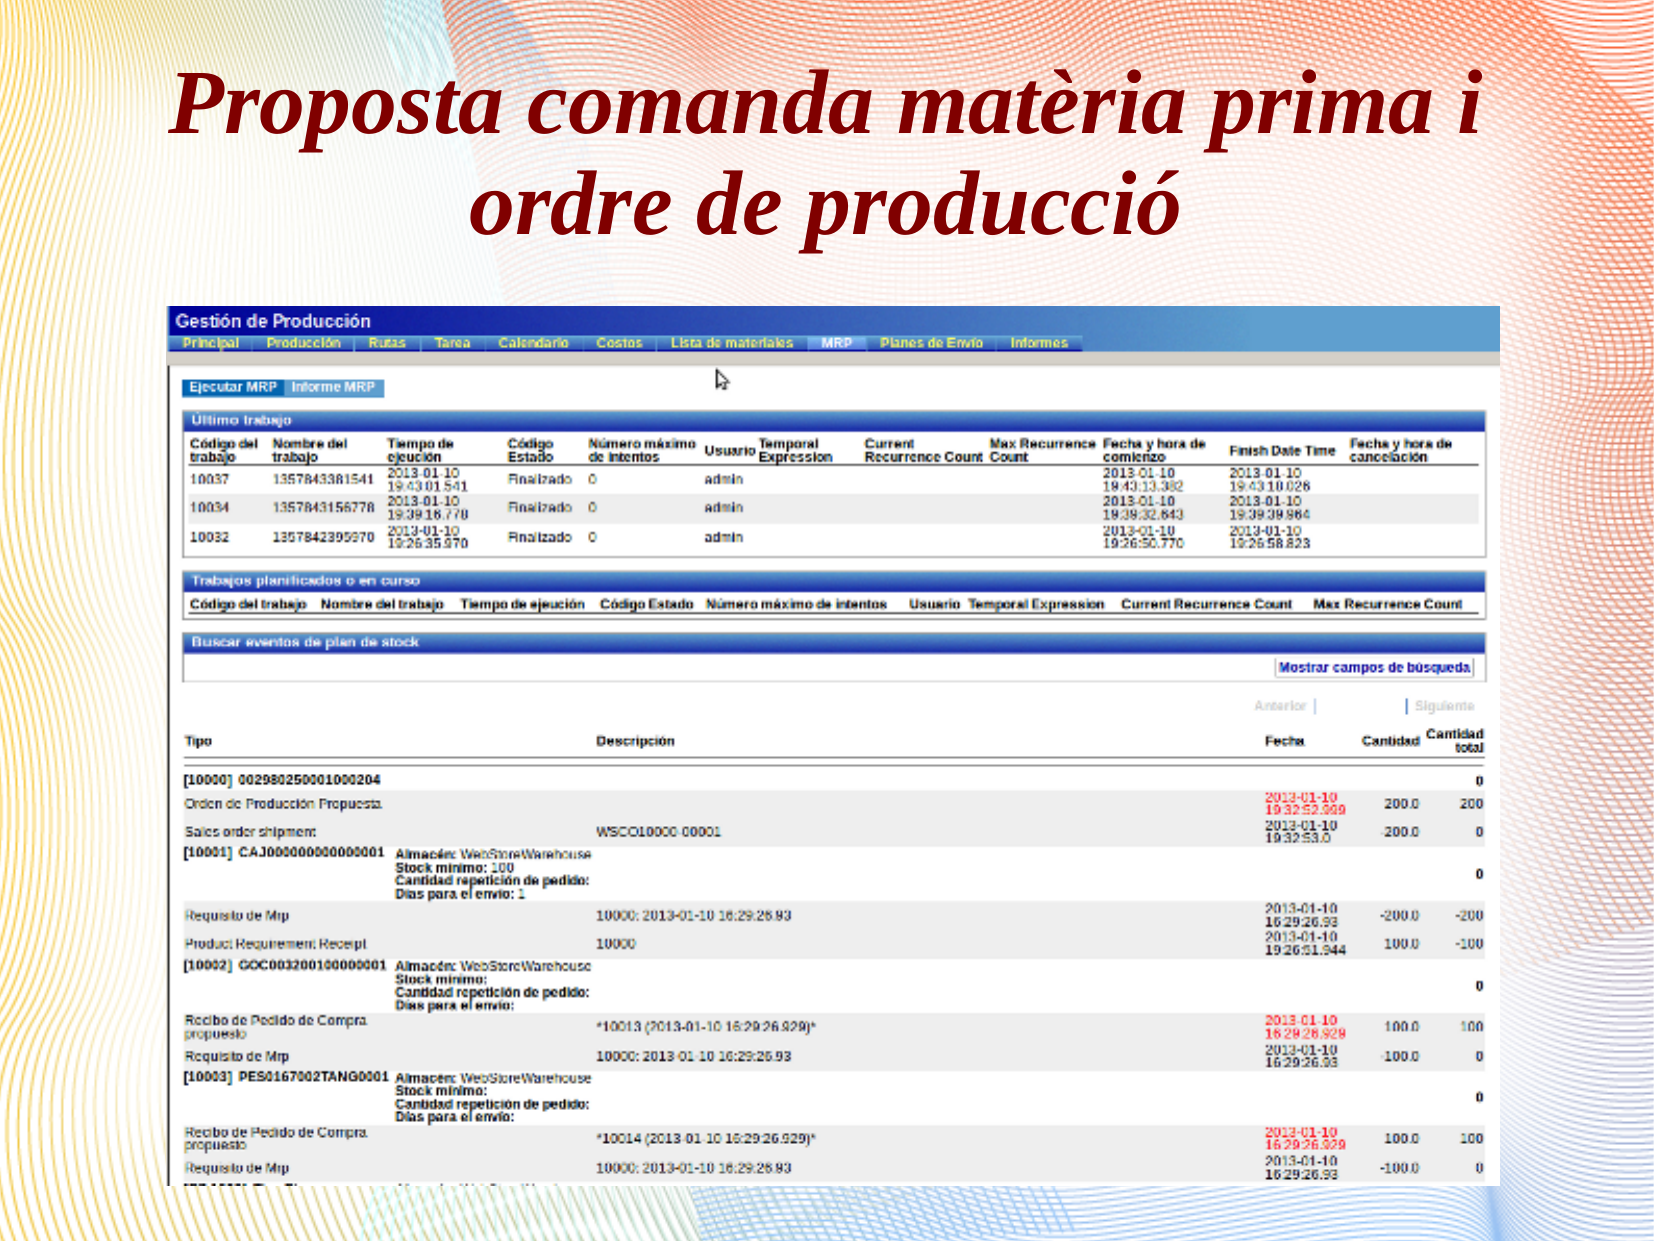

# Proposta comanda matèria prima i ordre de producció